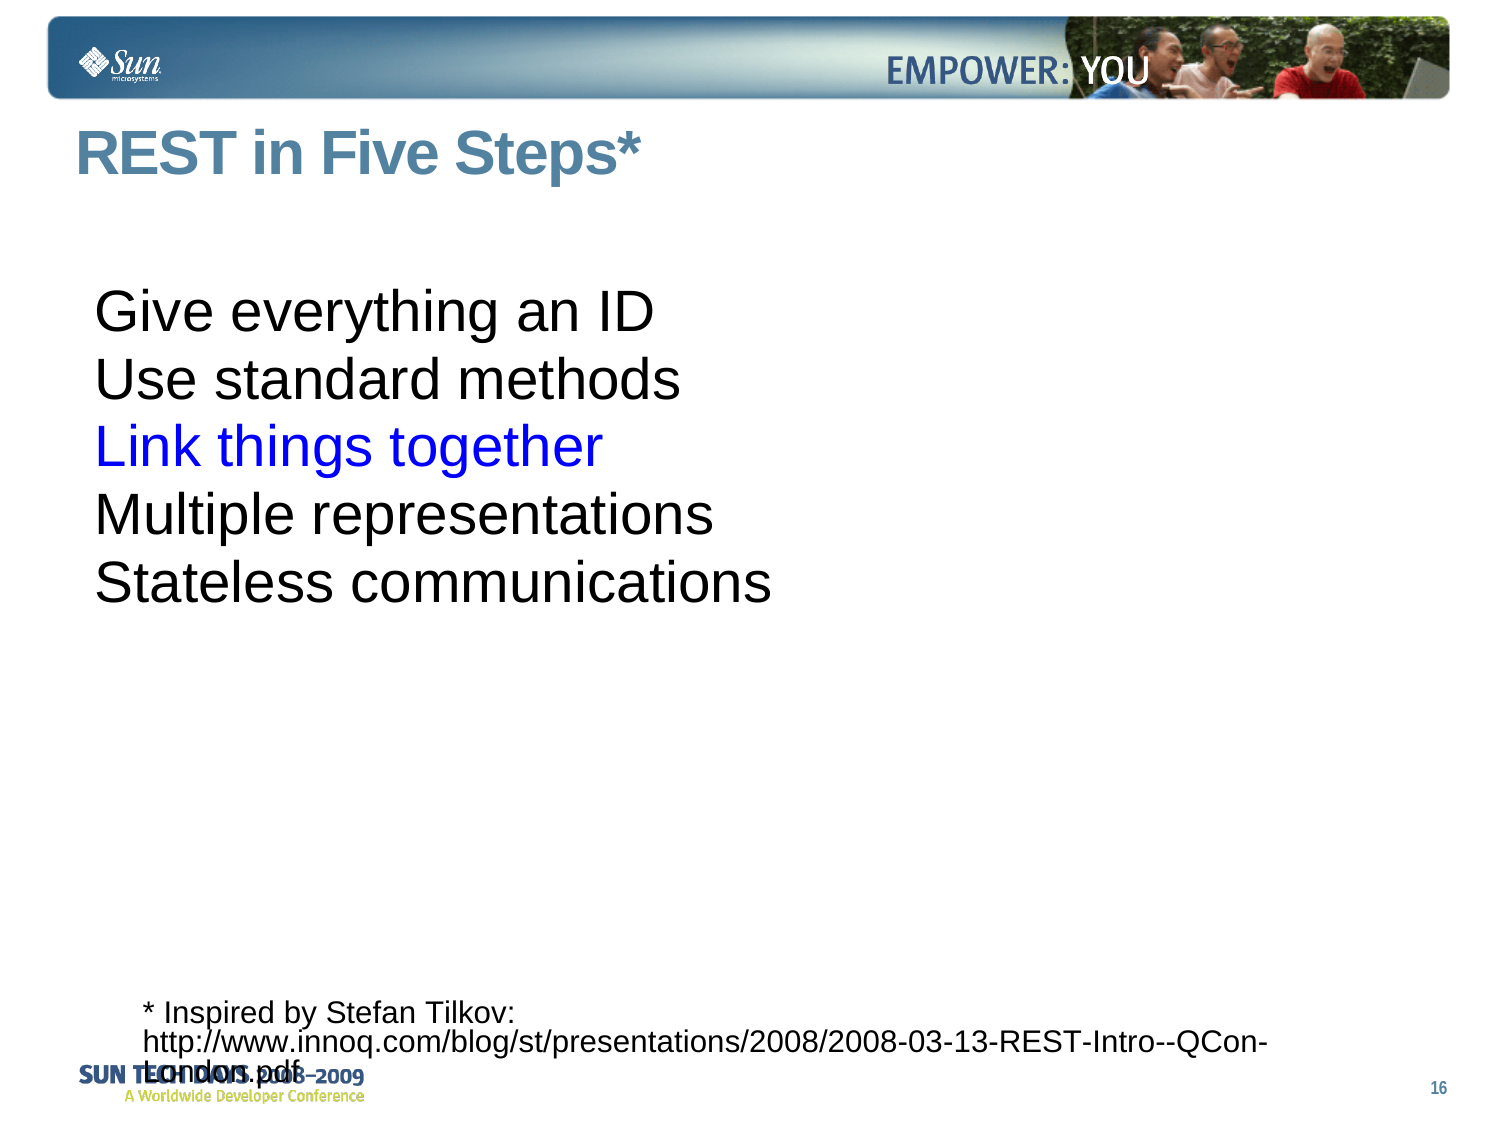

# REST in Five Steps*
Give everything an ID
Use standard methods
Link things together
Multiple representations
Stateless communications
* Inspired by Stefan Tilkov:
http://www.innoq.com/blog/st/presentations/2008/2008-03-13-REST-Intro--QCon-London.pdf